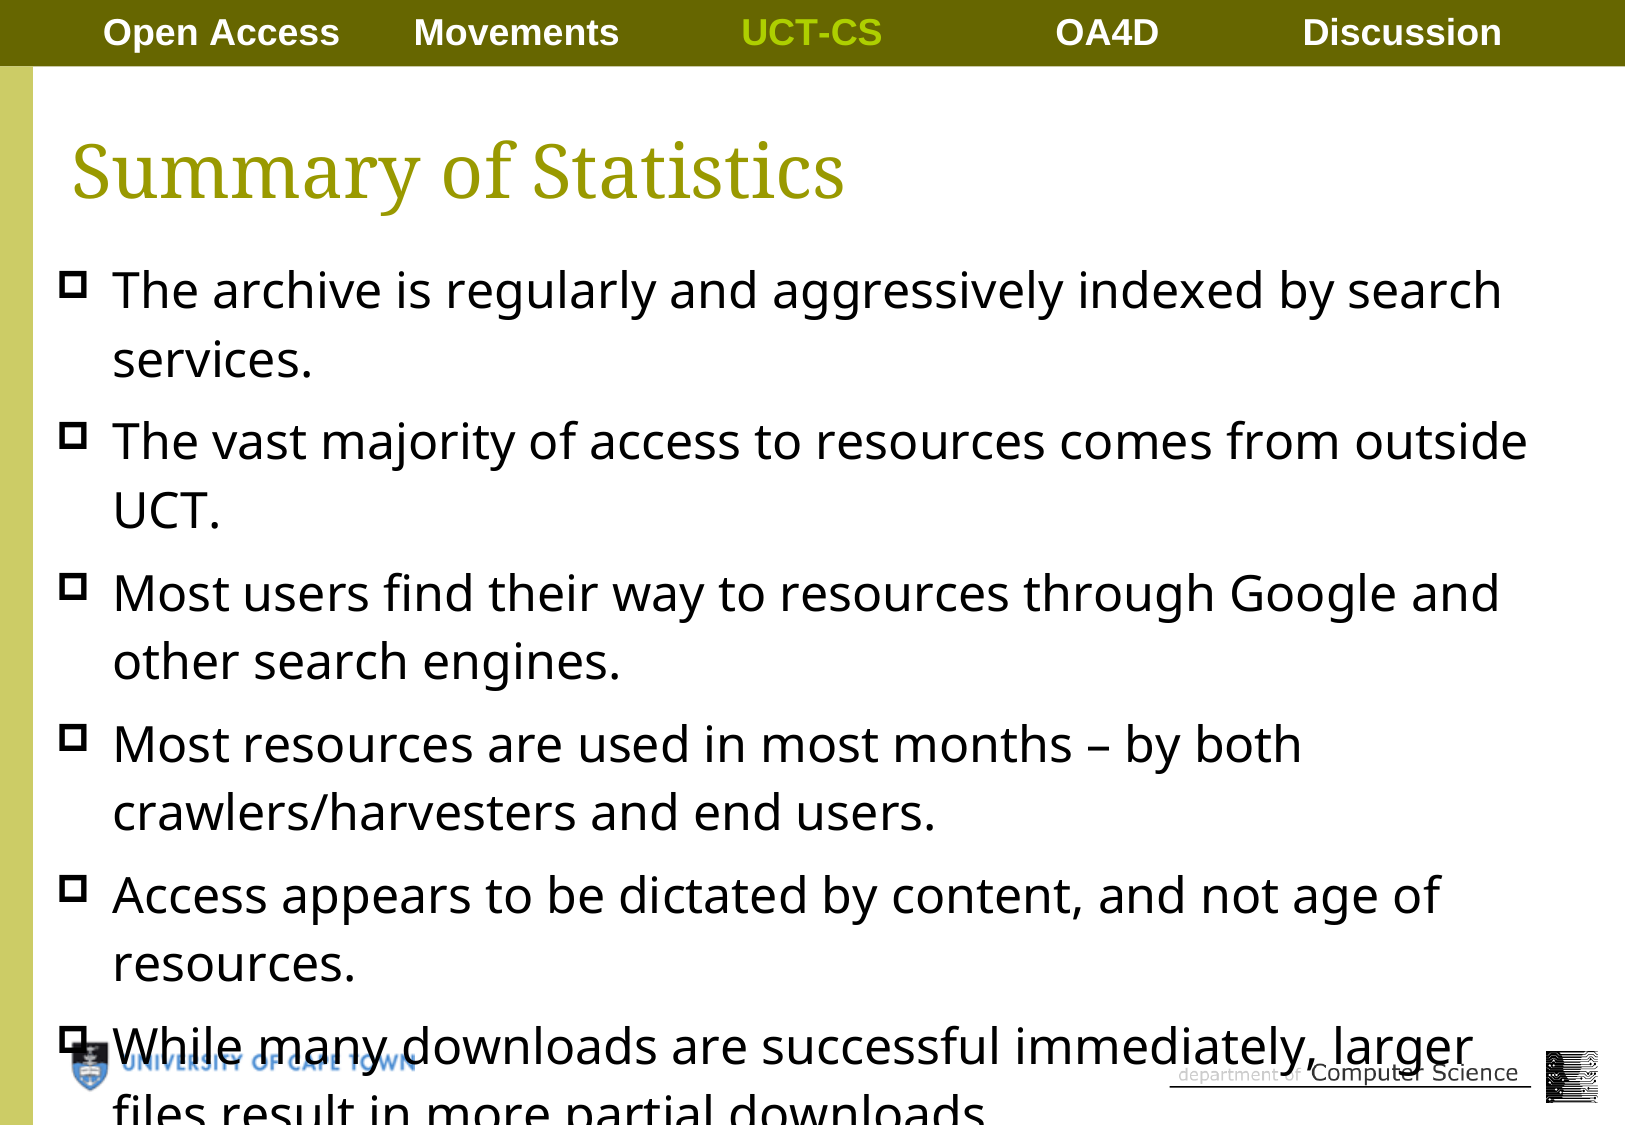

Open Access	Movements	UCT-CS	OA4D	Discussion
# Summary of Statistics
The archive is regularly and aggressively indexed by search services.
The vast majority of access to resources comes from outside UCT.
Most users find their way to resources through Google and other search engines.
Most resources are used in most months – by both crawlers/harvesters and end users.
Access appears to be dictated by content, and not age of resources.
While many downloads are successful immediately, larger files result in more partial downloads.